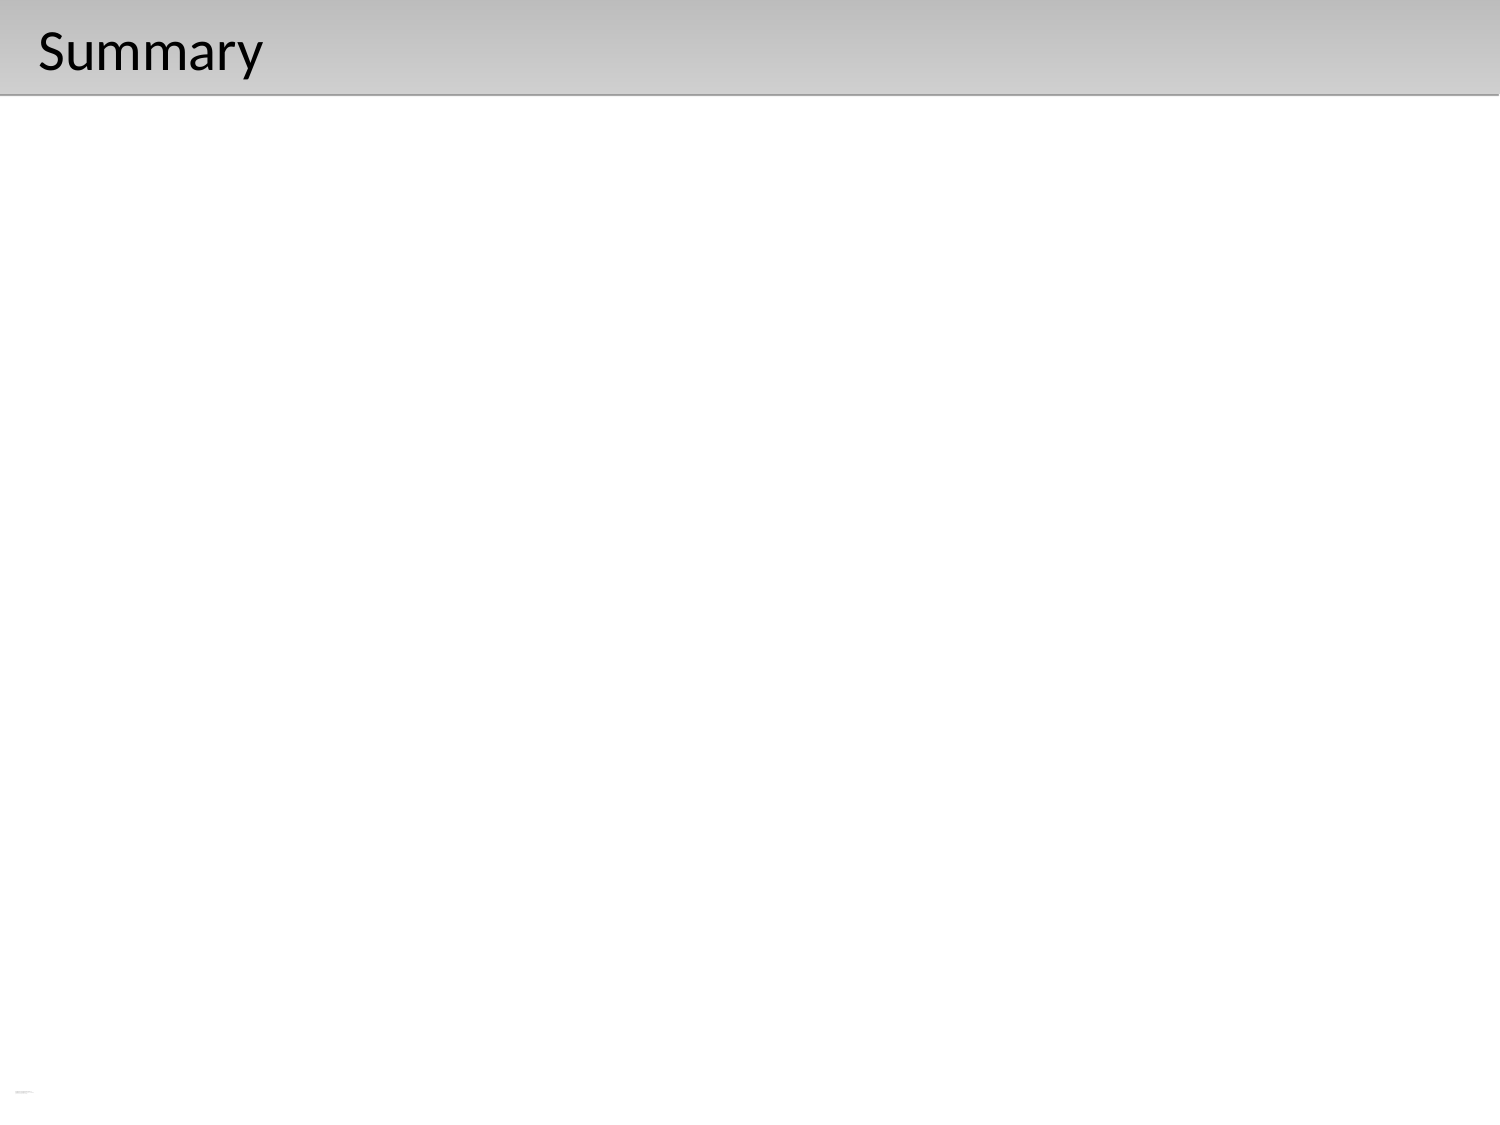

# Summary
Optogenetics is a way to selectively control a specific cell-type or neuronal circuit
Channelrhodopsin (ChR2) opens a cation conductance with blue light. Depolarizes the Cell
Step function opsins open a delayed cation conductance with blue light and is turned off with yellow light
Halorhodopsin opens a Cl- pump, hyperpolarizes the cell
OptoXRs activate GPCRs with light to control intracellular signalling.